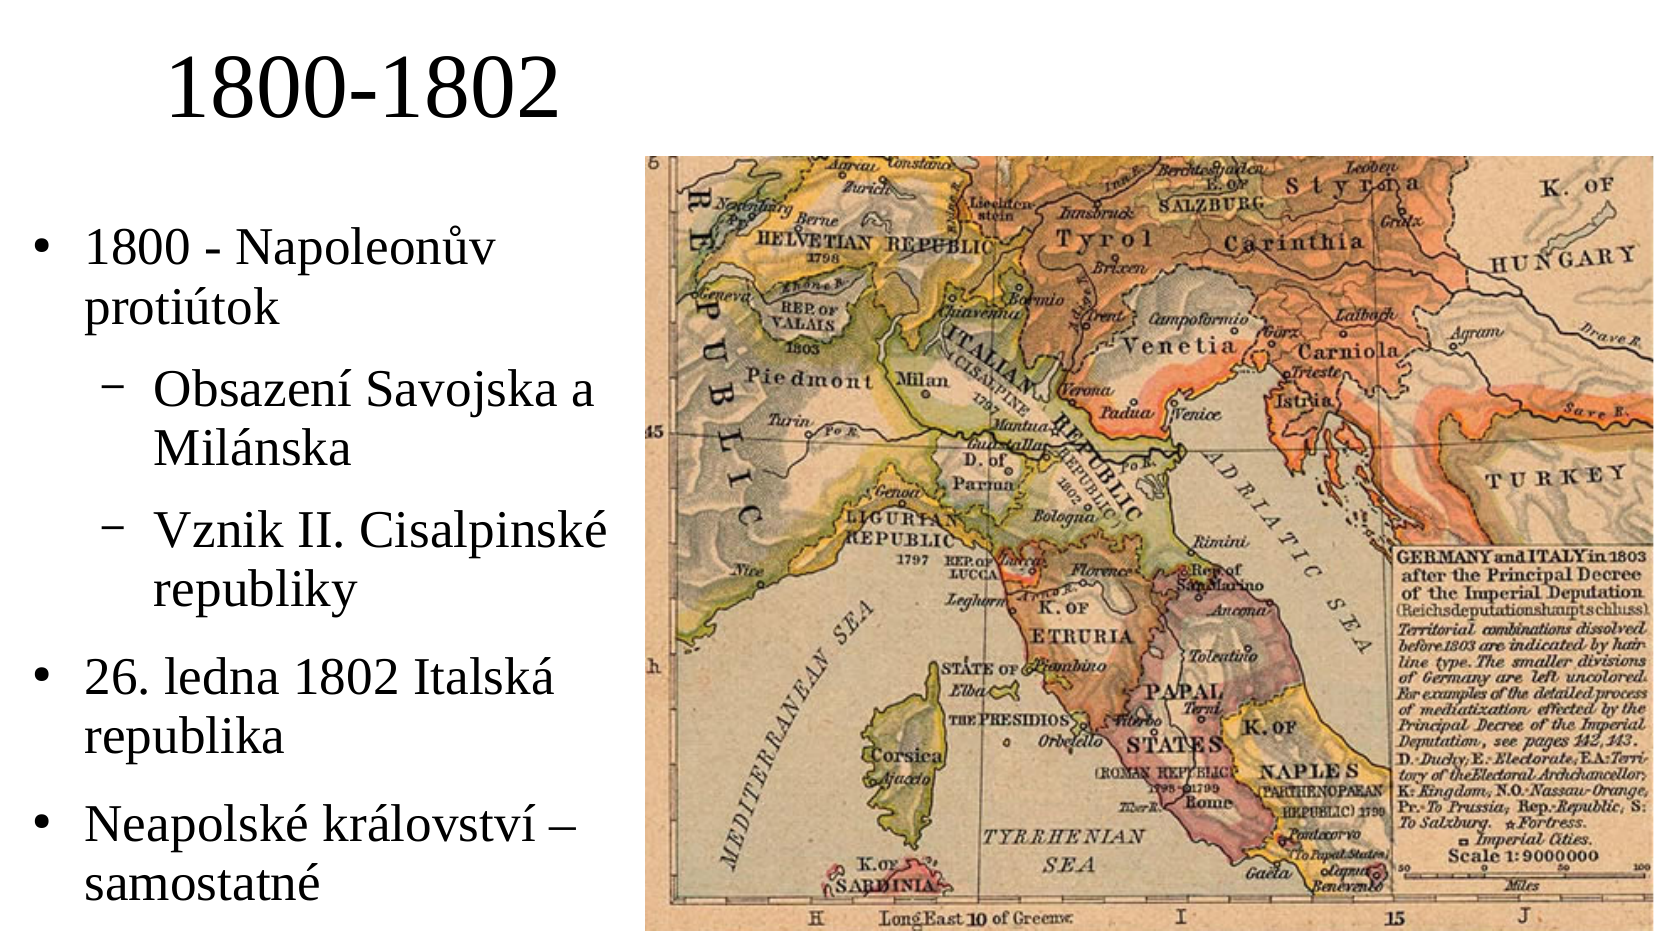

# 1800-1802
1800 - Napoleonův protiútok
Obsazení Savojska a Milánska
Vznik II. Cisalpinské republiky
26. ledna 1802 Italská republika
Neapolské království – samostatné